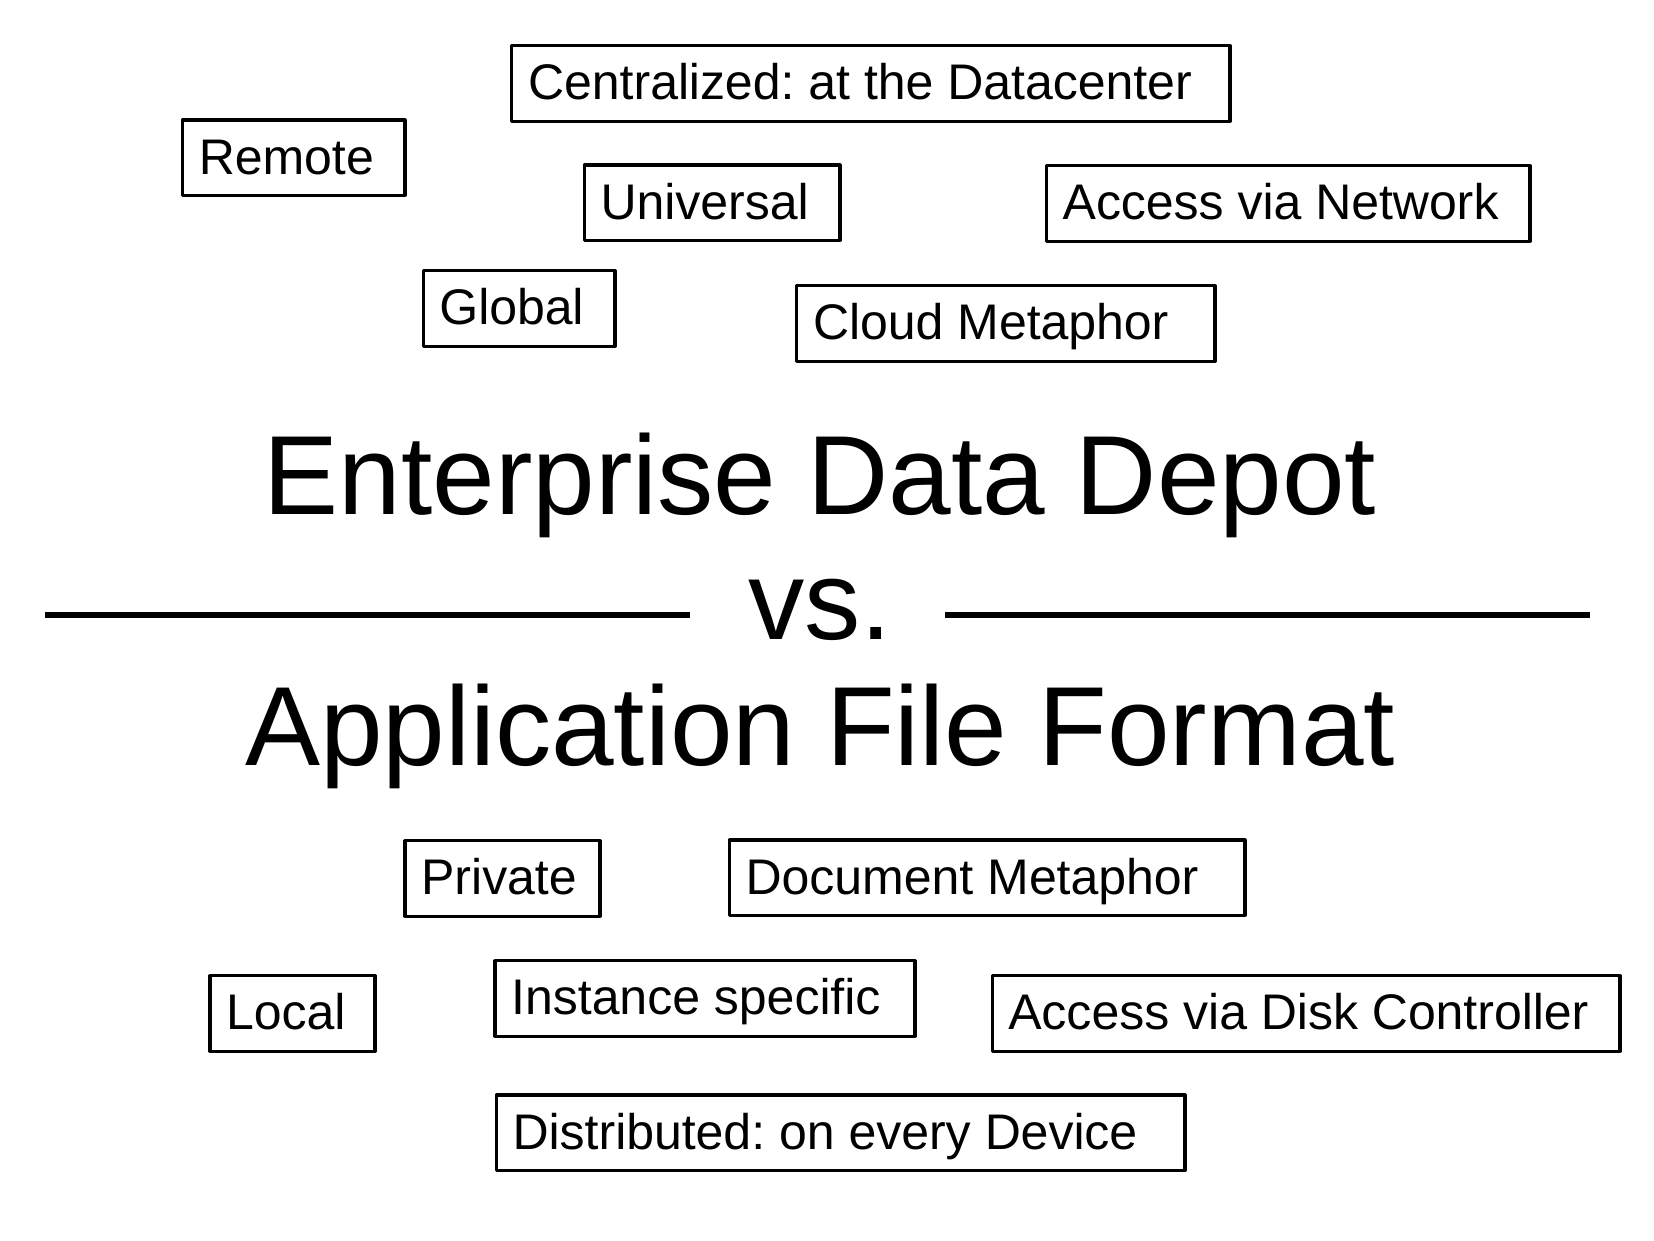

Centralized: at the Datacenter
Remote
Universal
Access via Network
Global
Cloud Metaphor
Enterprise Data Depot
vs.
Application File Format
Document Metaphor
Private
Instance specific
Local
Access via Disk Controller
Distributed: on every Device